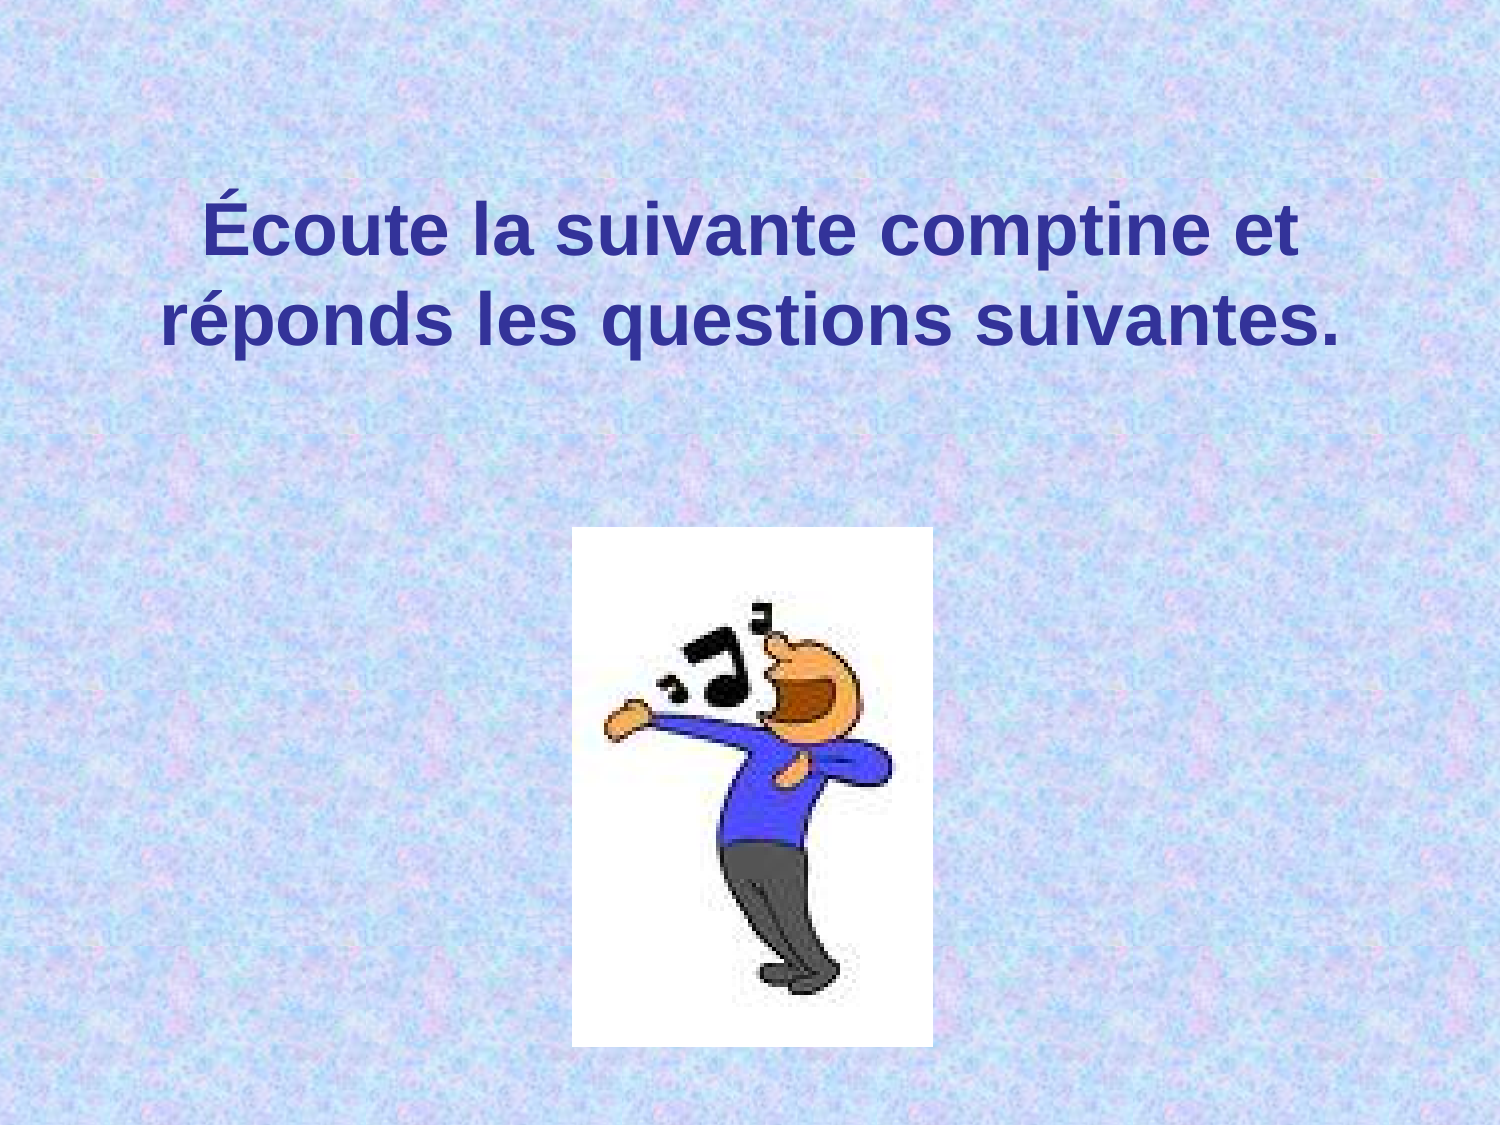

Écoute la suivante comptine et réponds les questions suivantes.